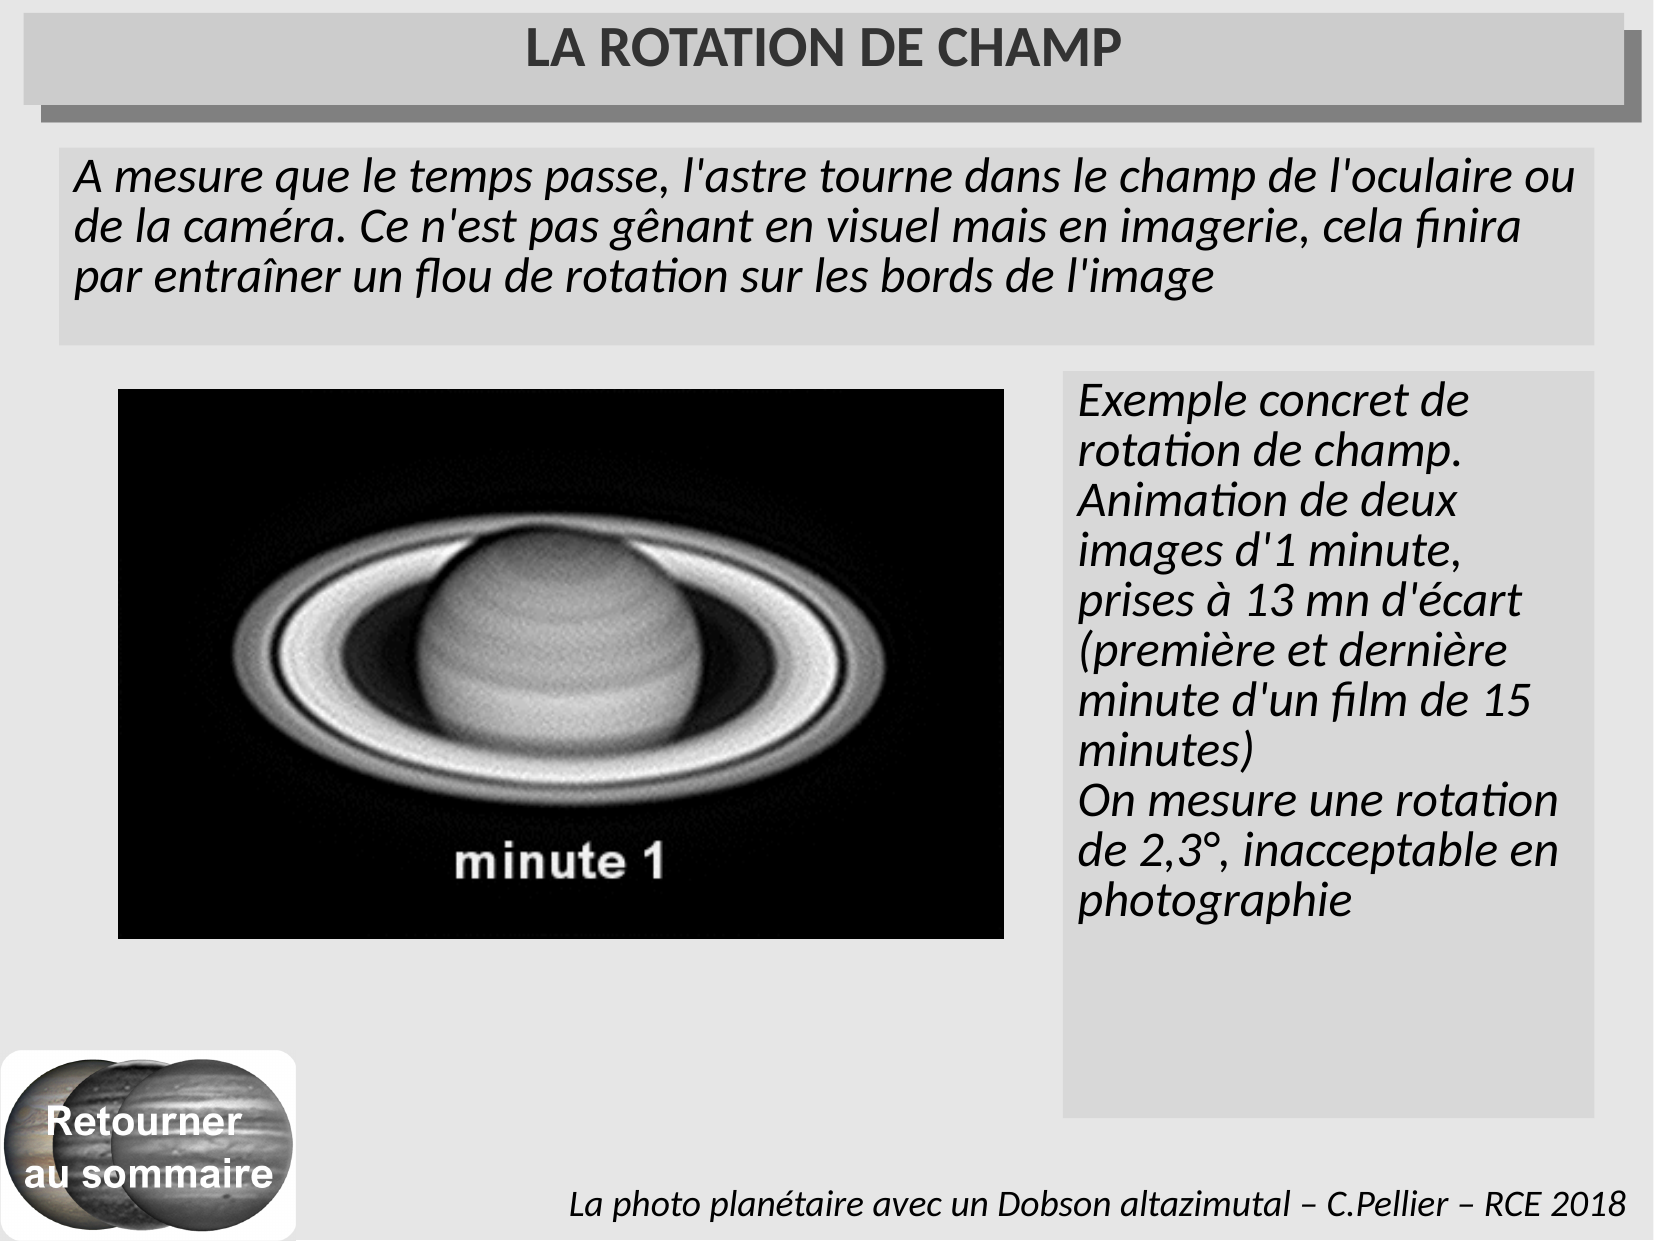

LA ROTATION DE CHAMP
A mesure que le temps passe, l'astre tourne dans le champ de l'oculaire ou de la caméra. Ce n'est pas gênant en visuel mais en imagerie, cela finira par entraîner un flou de rotation sur les bords de l'image
Exemple concret de rotation de champ. Animation de deux images d'1 minute, prises à 13 mn d'écart (première et dernière minute d'un film de 15 minutes)
On mesure une rotation de 2,3°, inacceptable en photographie
La photo planétaire avec un Dobson altazimutal – C.Pellier – RCE 2018